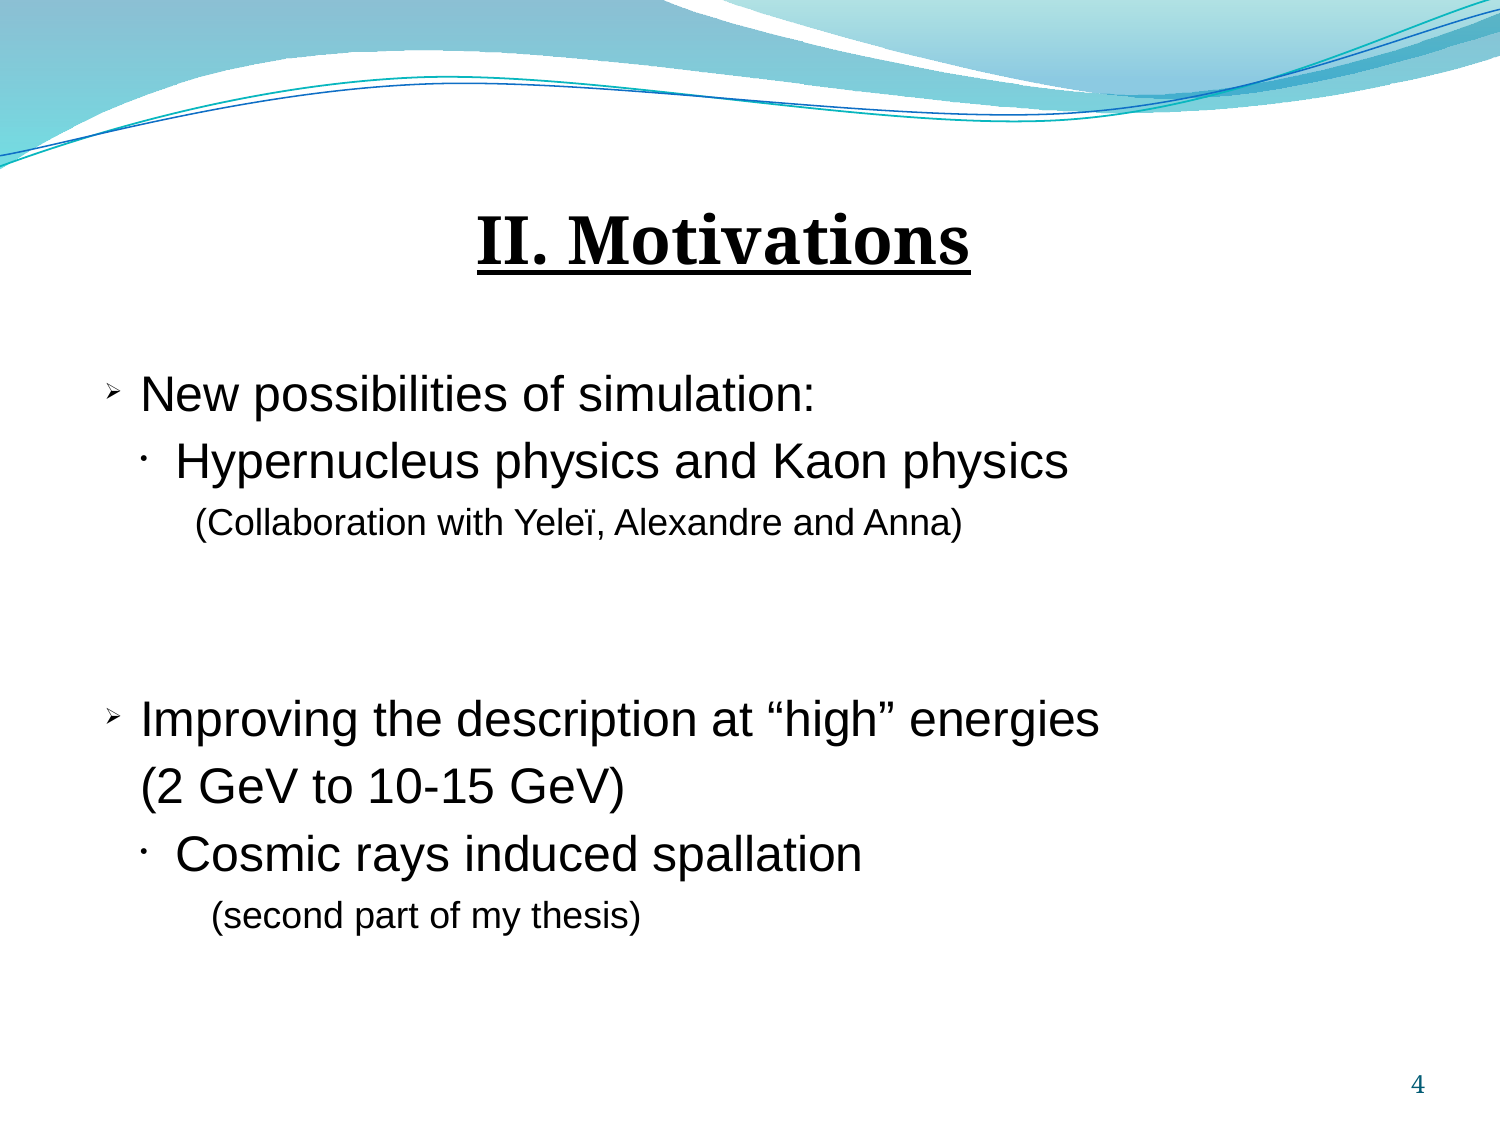

# II. Motivations
New possibilities of simulation:
Hypernucleus physics and Kaon physics
(Collaboration with Yeleï, Alexandre and Anna)
Improving the description at “high” energies
(2 GeV to 10-15 GeV)
Cosmic rays induced spallation
(second part of my thesis)
4